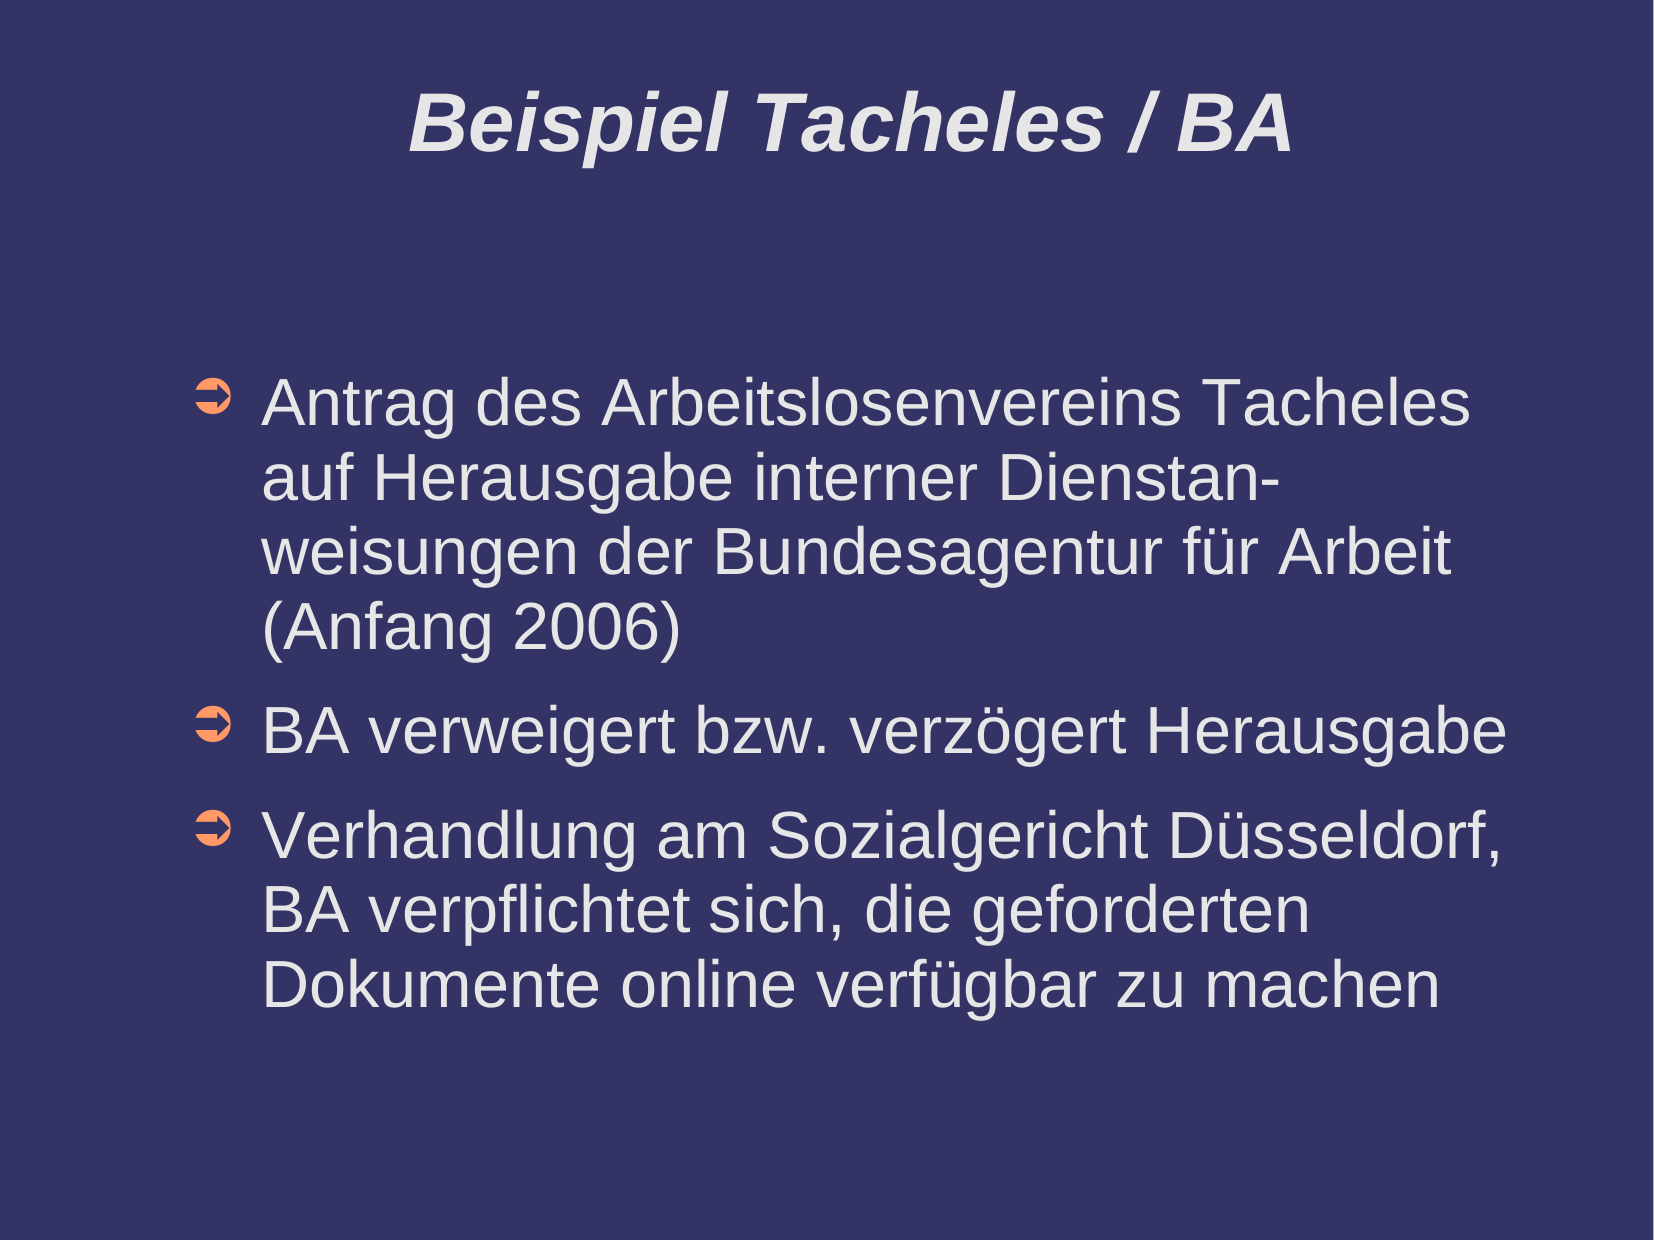

# Beispiel Tacheles / BA
Antrag des Arbeitslosenvereins Tacheles auf Herausgabe interner Dienstan-weisungen der Bundesagentur für Arbeit (Anfang 2006)
BA verweigert bzw. verzögert Herausgabe
Verhandlung am Sozialgericht Düsseldorf, BA verpflichtet sich, die geforderten Dokumente online verfügbar zu machen